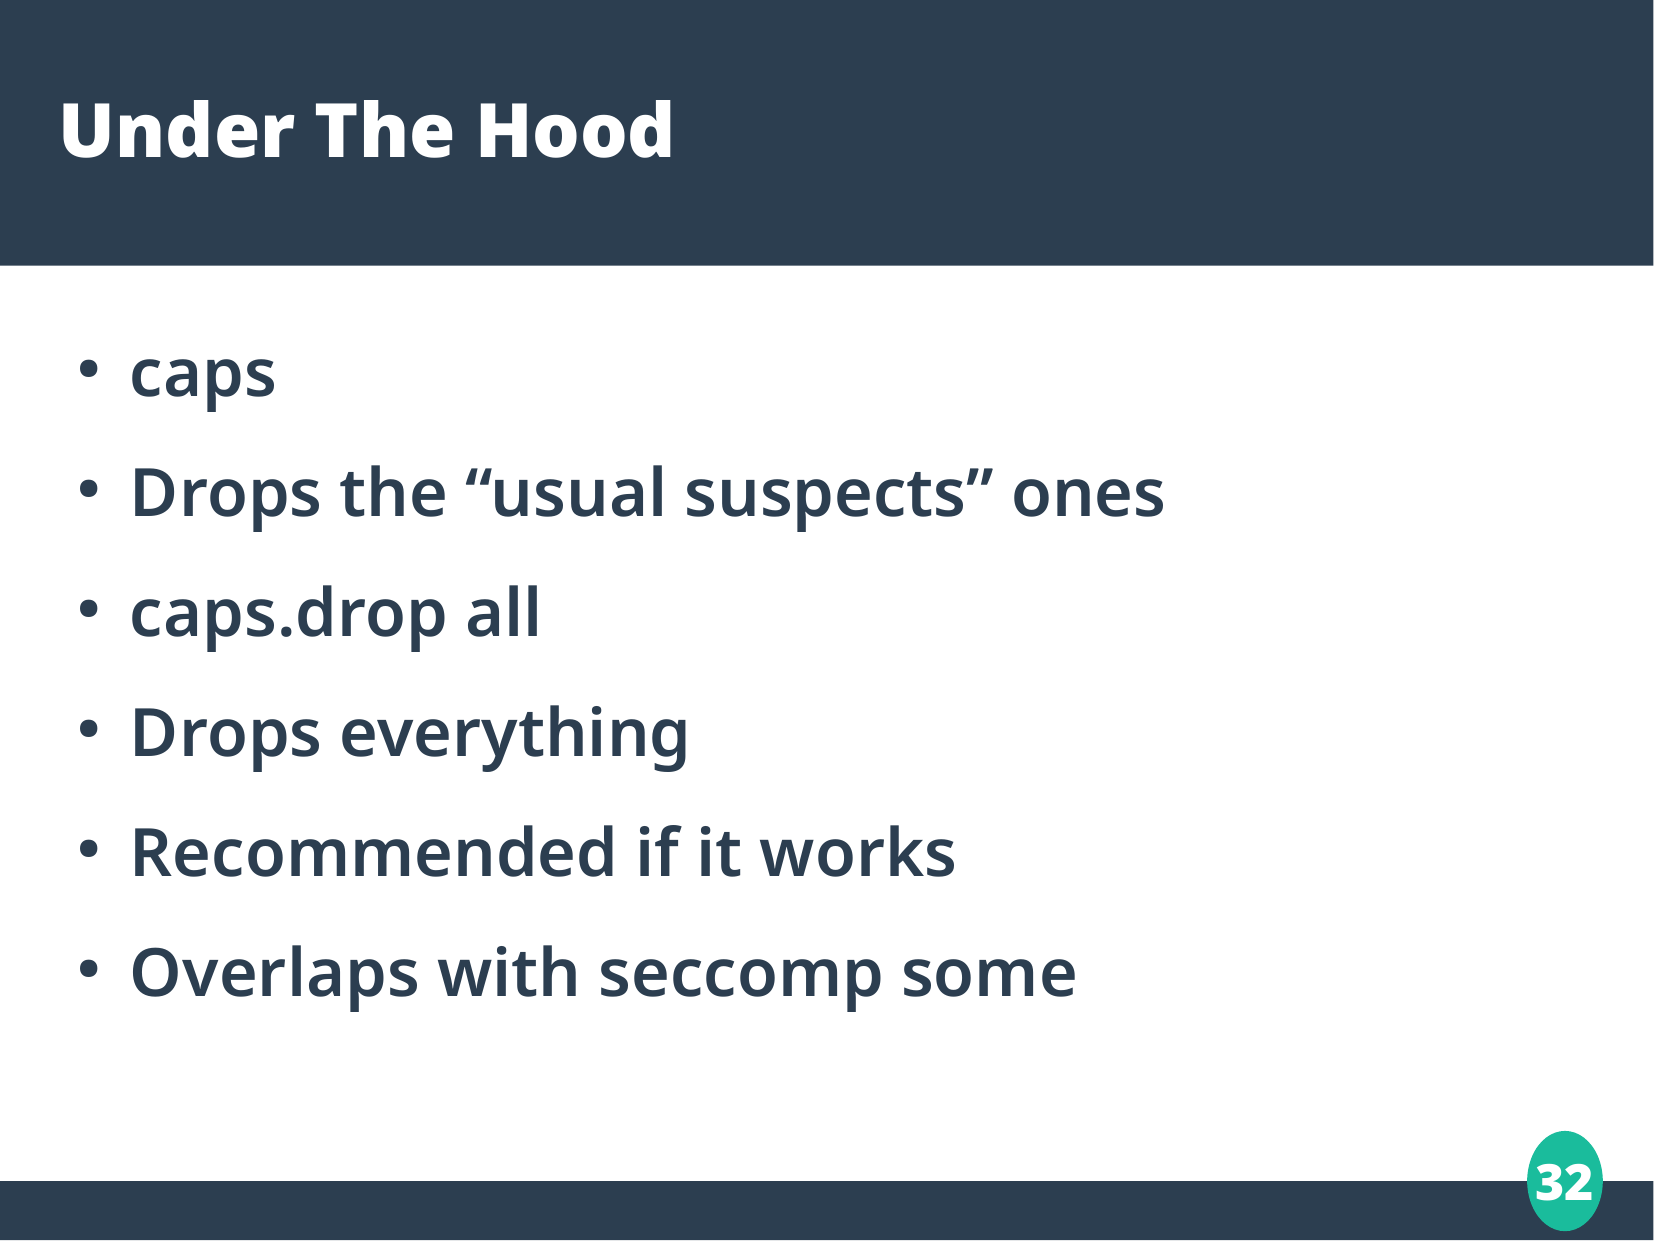

# Under The Hood
caps
Drops the “usual suspects” ones
caps.drop all
Drops everything
Recommended if it works
Overlaps with seccomp some